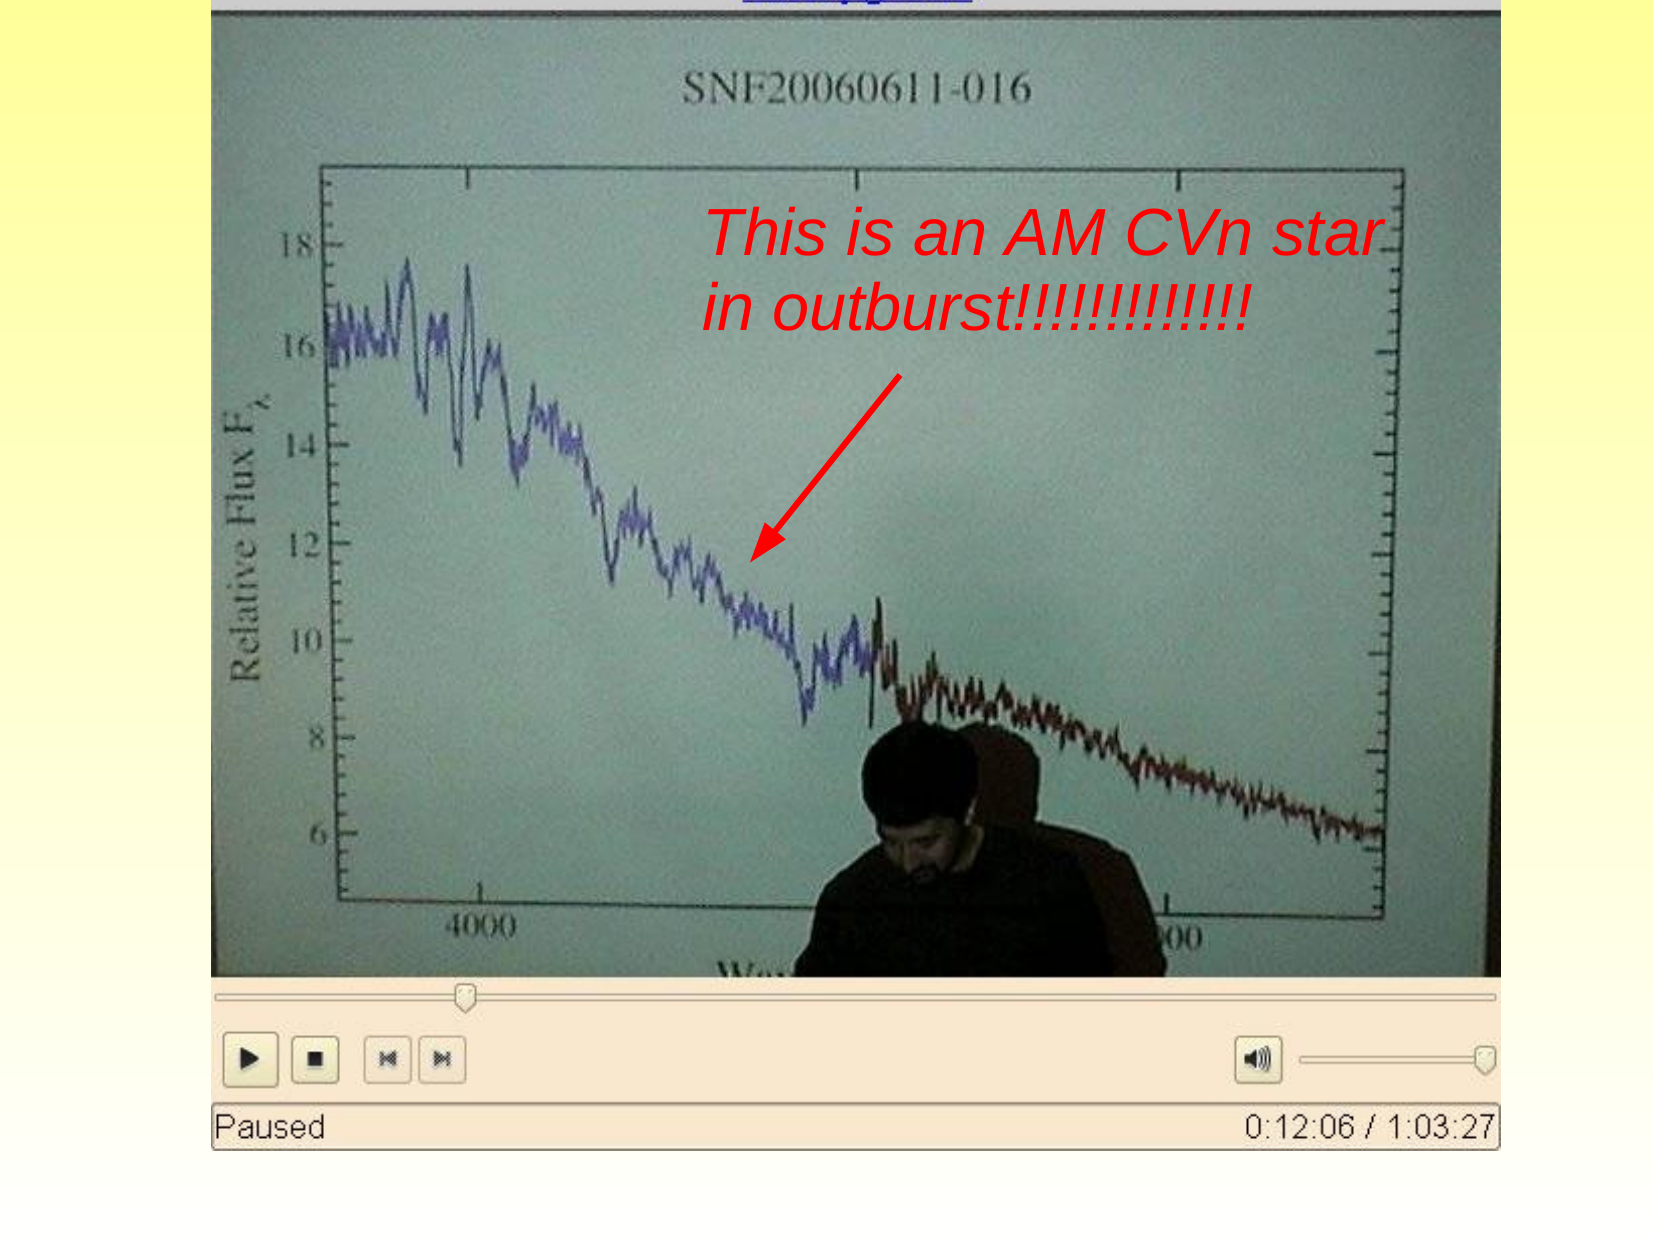

# A sleepy audience
This is an AM CVn star
in outburst!!!!!!!!!!!!!